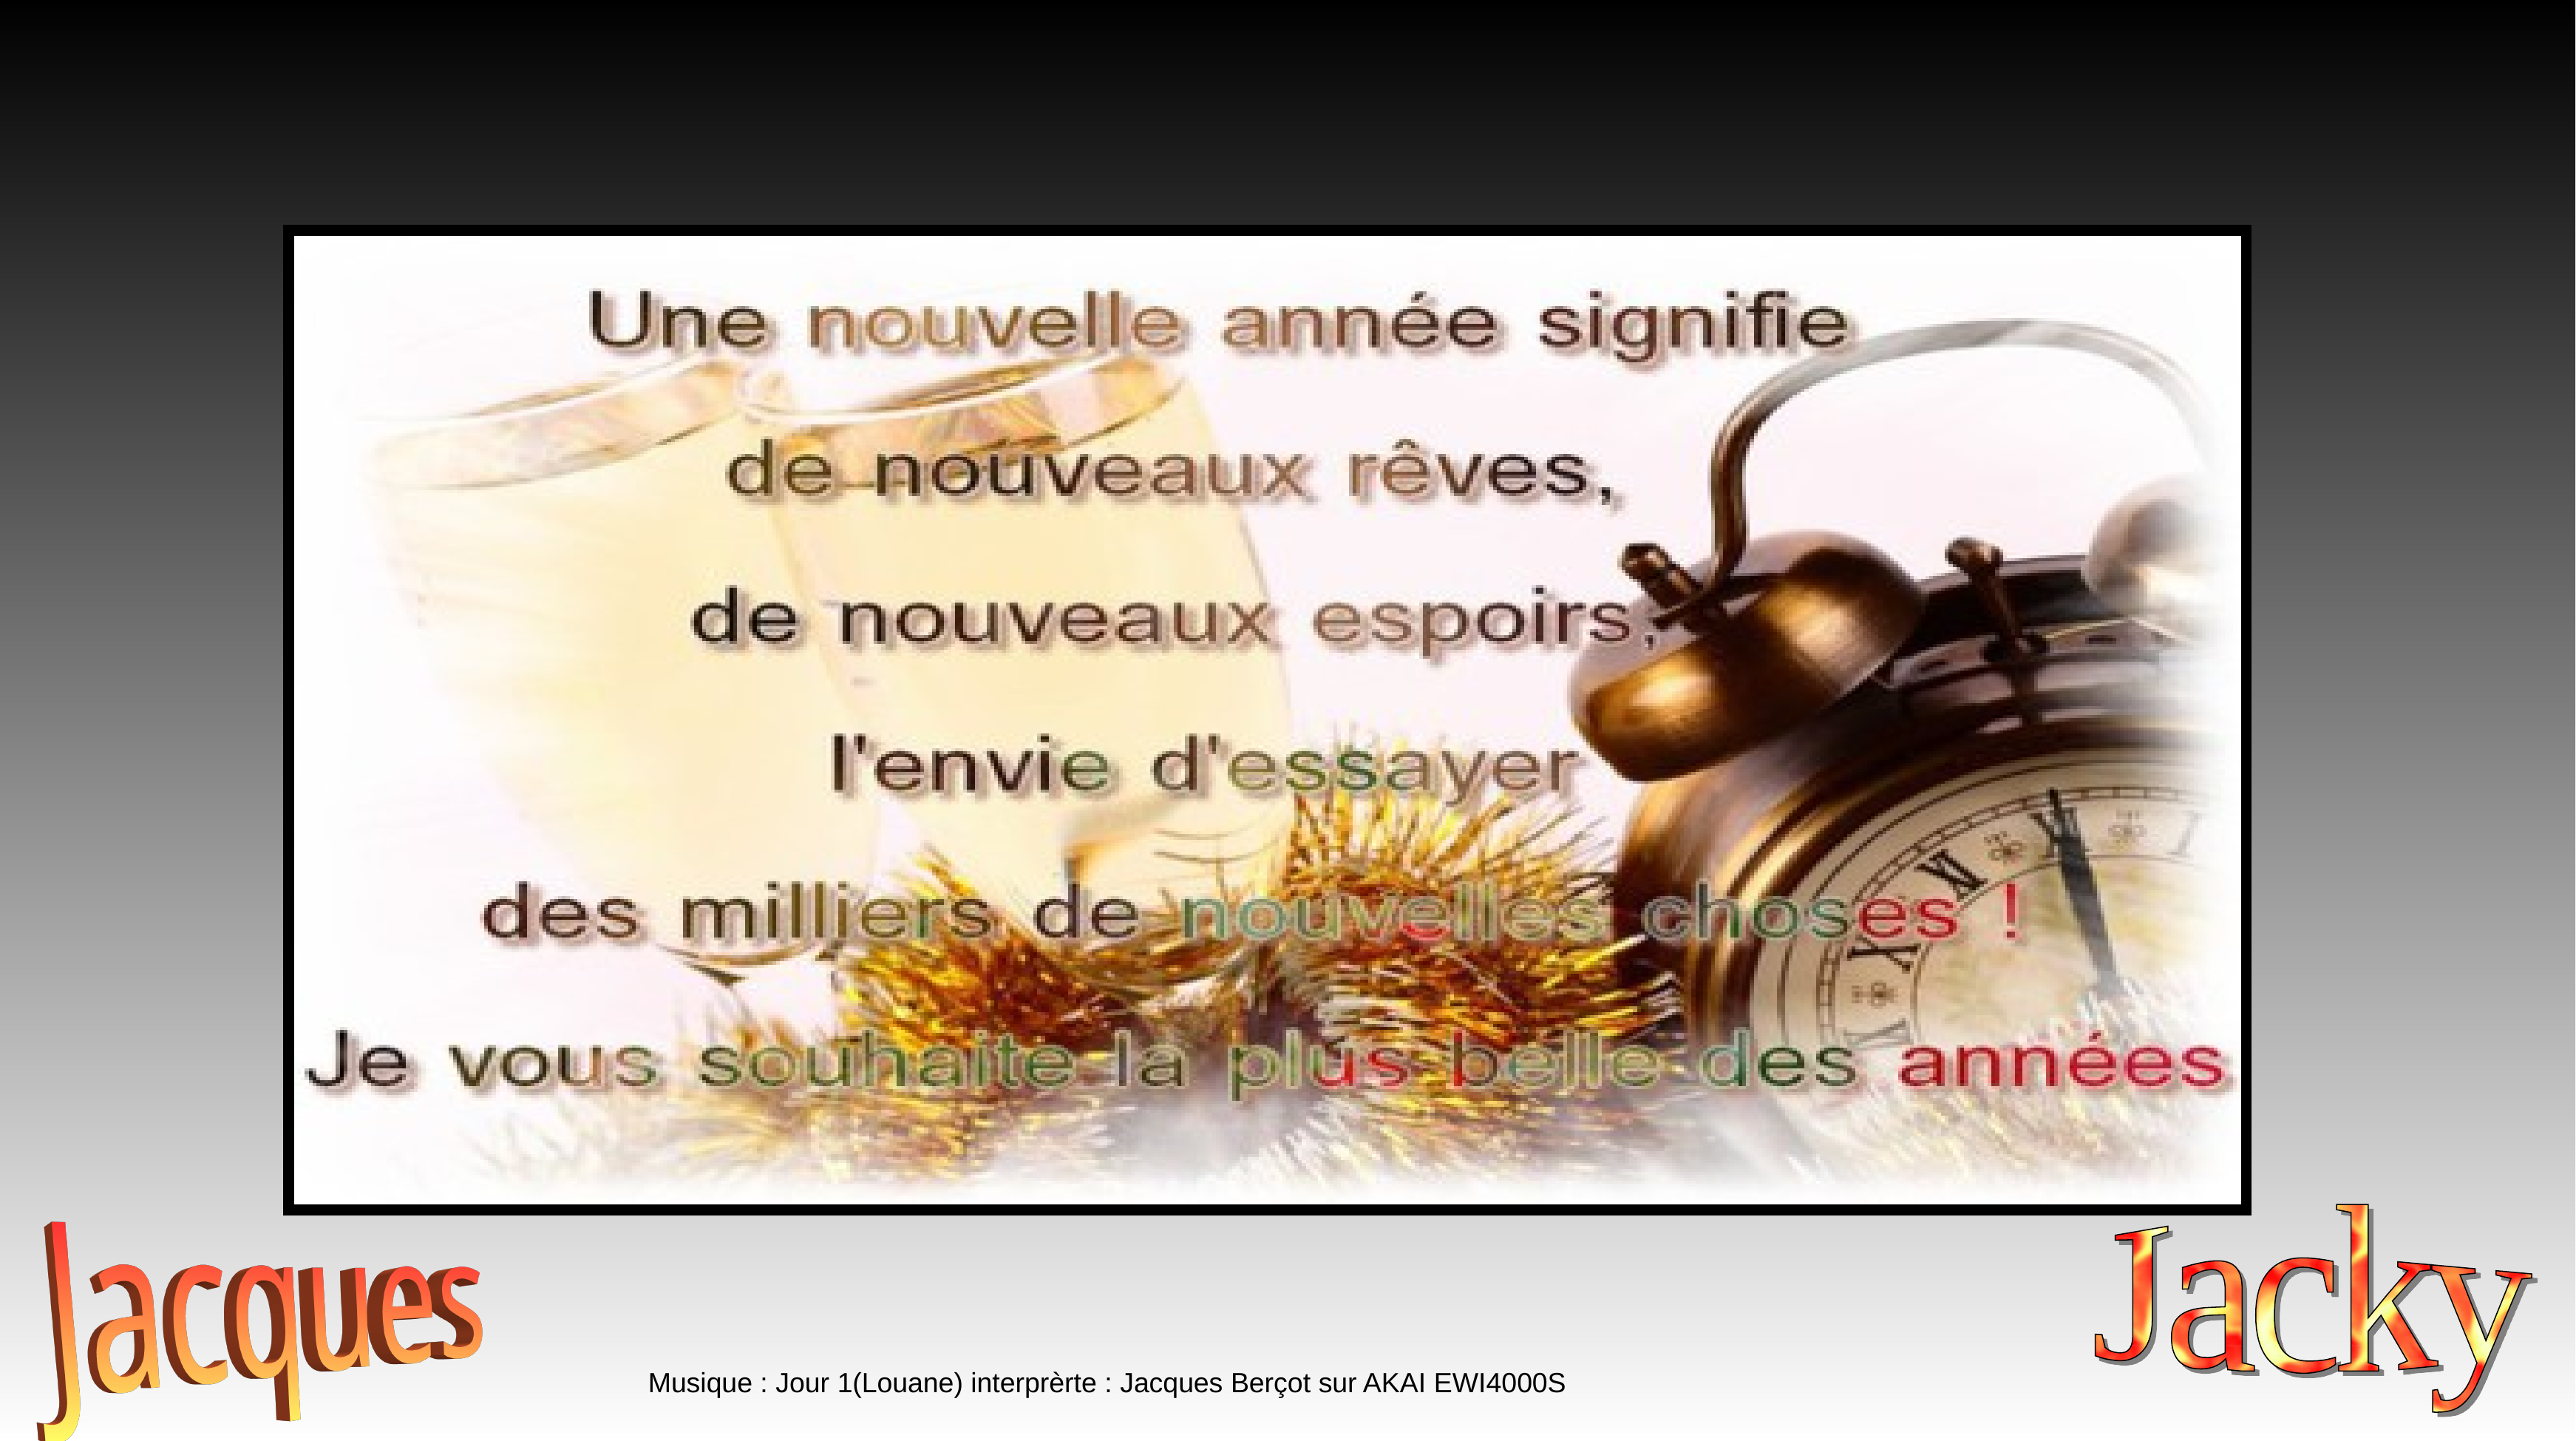

Jacky
Jacques
Musique : Jour 1(Louane) interprèrte : Jacques Berçot sur AKAI EWI4000S